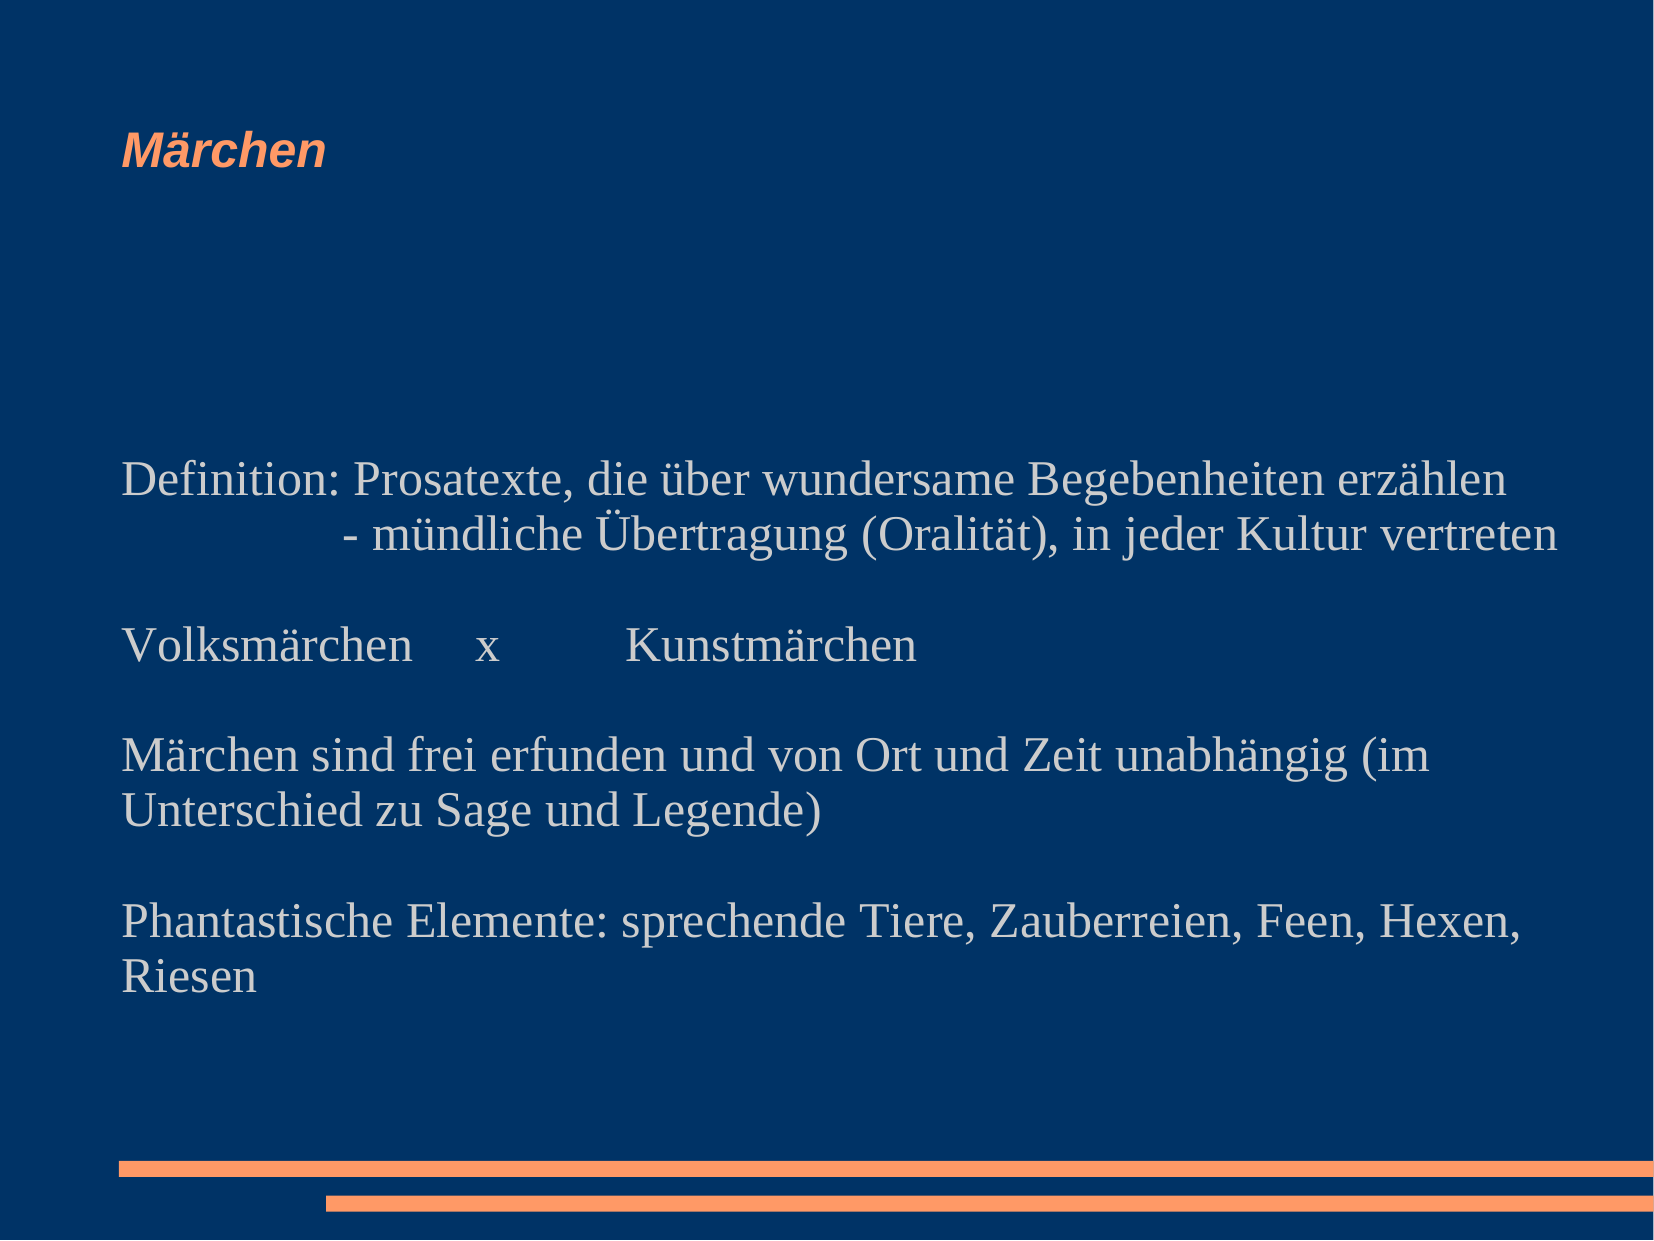

# Märchen
Definition: Prosatexte, die über wundersame Begebenheiten erzählen
			- mündliche Übertragung (Oralität), in jeder Kultur vertreten
Volksmärchen x Kunstmärchen
Märchen sind frei erfunden und von Ort und Zeit unabhängig (im Unterschied zu Sage und Legende)
Phantastische Elemente: sprechende Tiere, Zauberreien, Feen, Hexen, Riesen